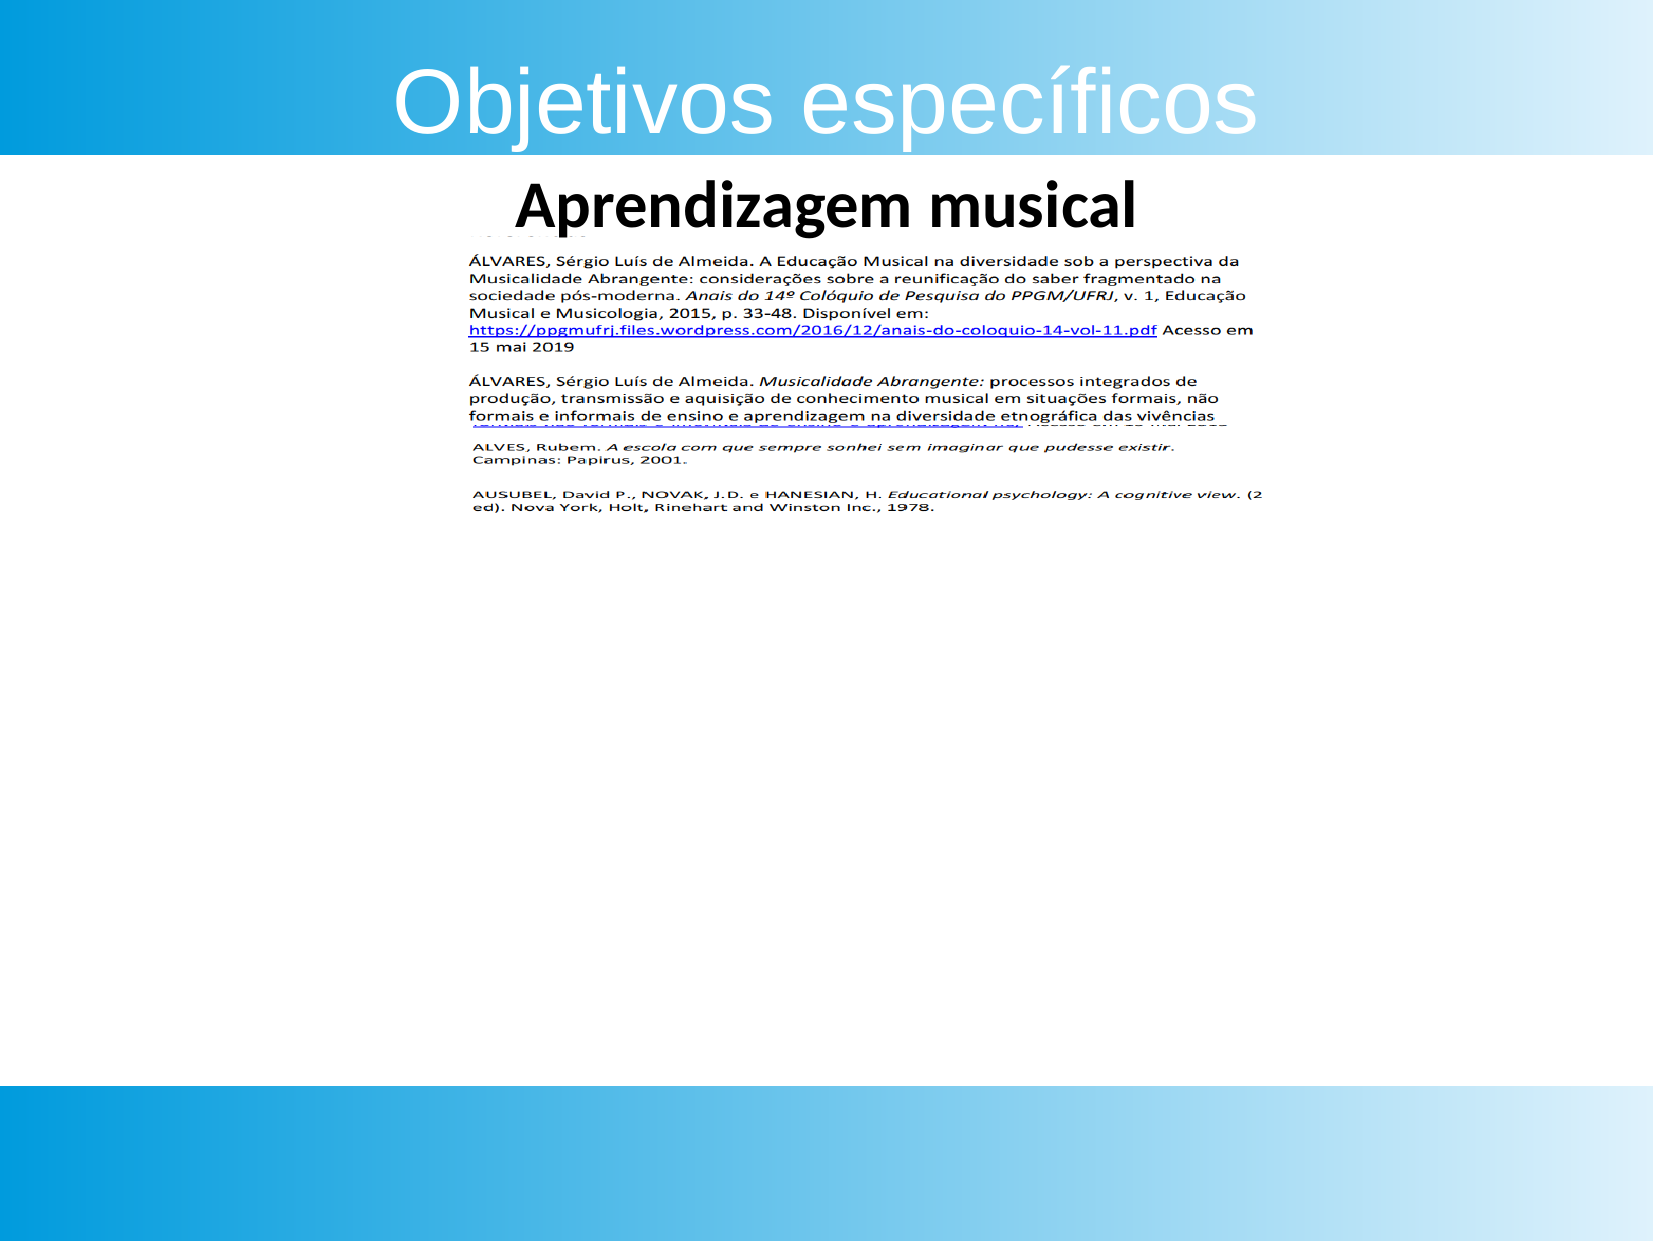

# Objetivos específicos
Aprendizagem musical
Aprendizagem musical